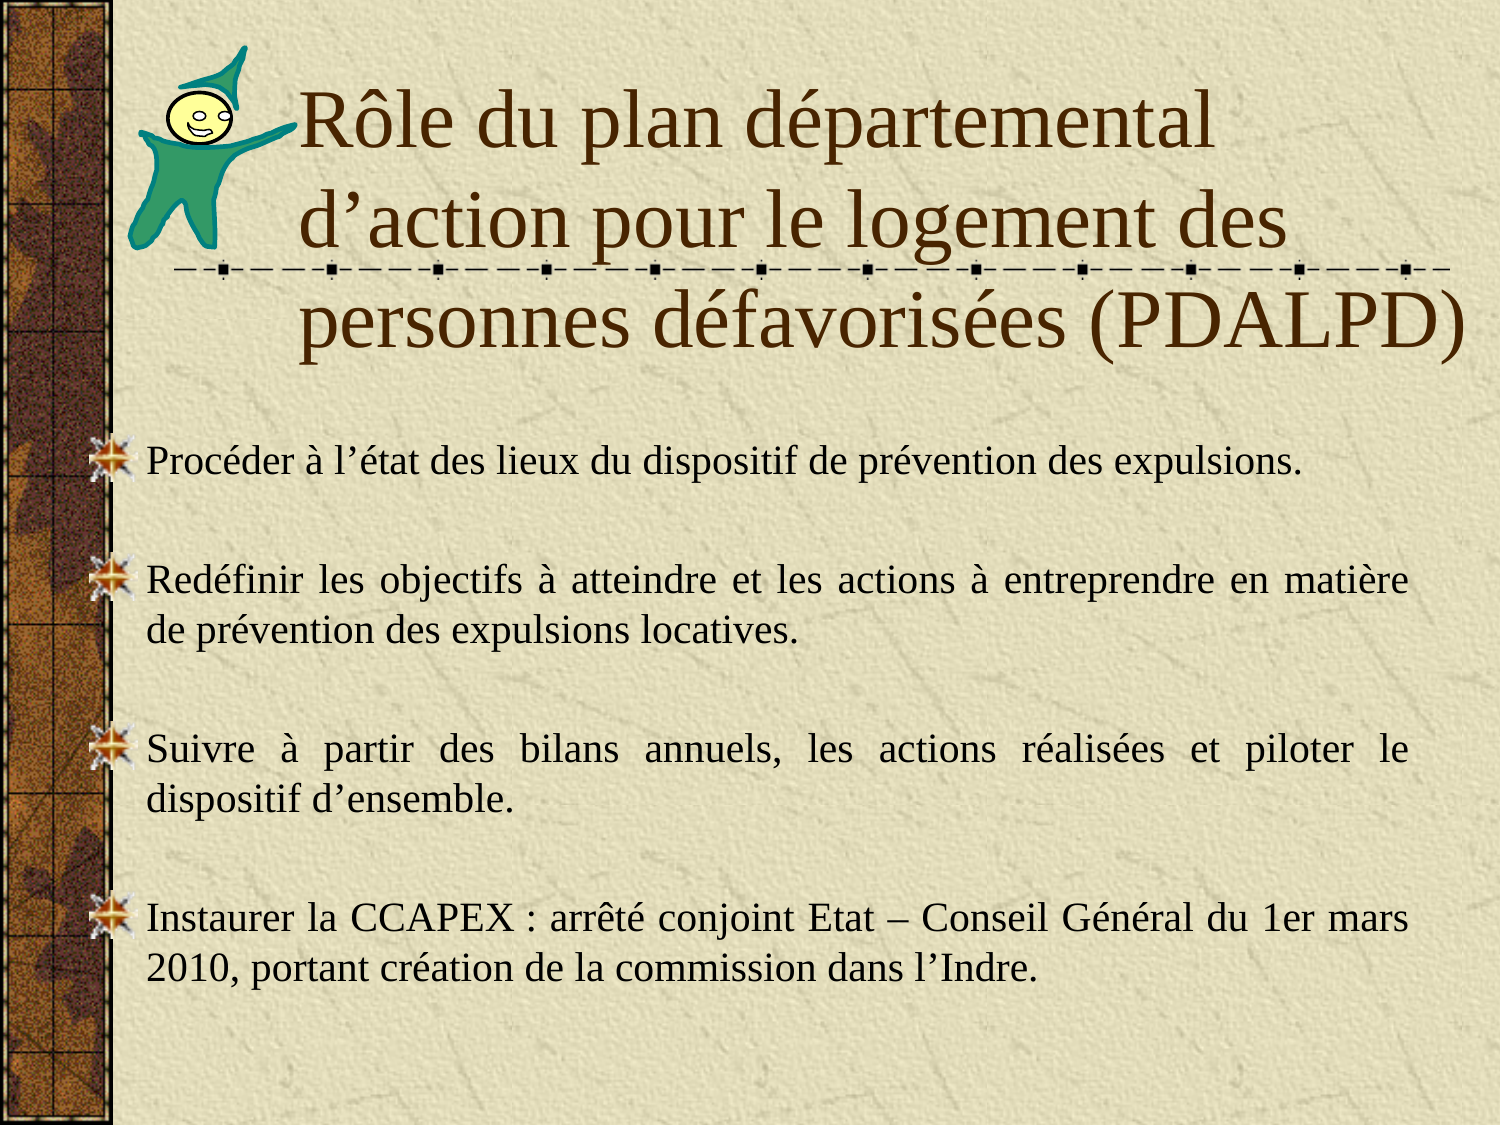

Rôle du plan départemental d’action pour le logement des personnes défavorisées (PDALPD)
# Procéder à l’état des lieux du dispositif de prévention des expulsions.
Redéfinir les objectifs à atteindre et les actions à entreprendre en matière de prévention des expulsions locatives.
Suivre à partir des bilans annuels, les actions réalisées et piloter le dispositif d’ensemble.
Instaurer la CCAPEX : arrêté conjoint Etat – Conseil Général du 1er mars 2010, portant création de la commission dans l’Indre.